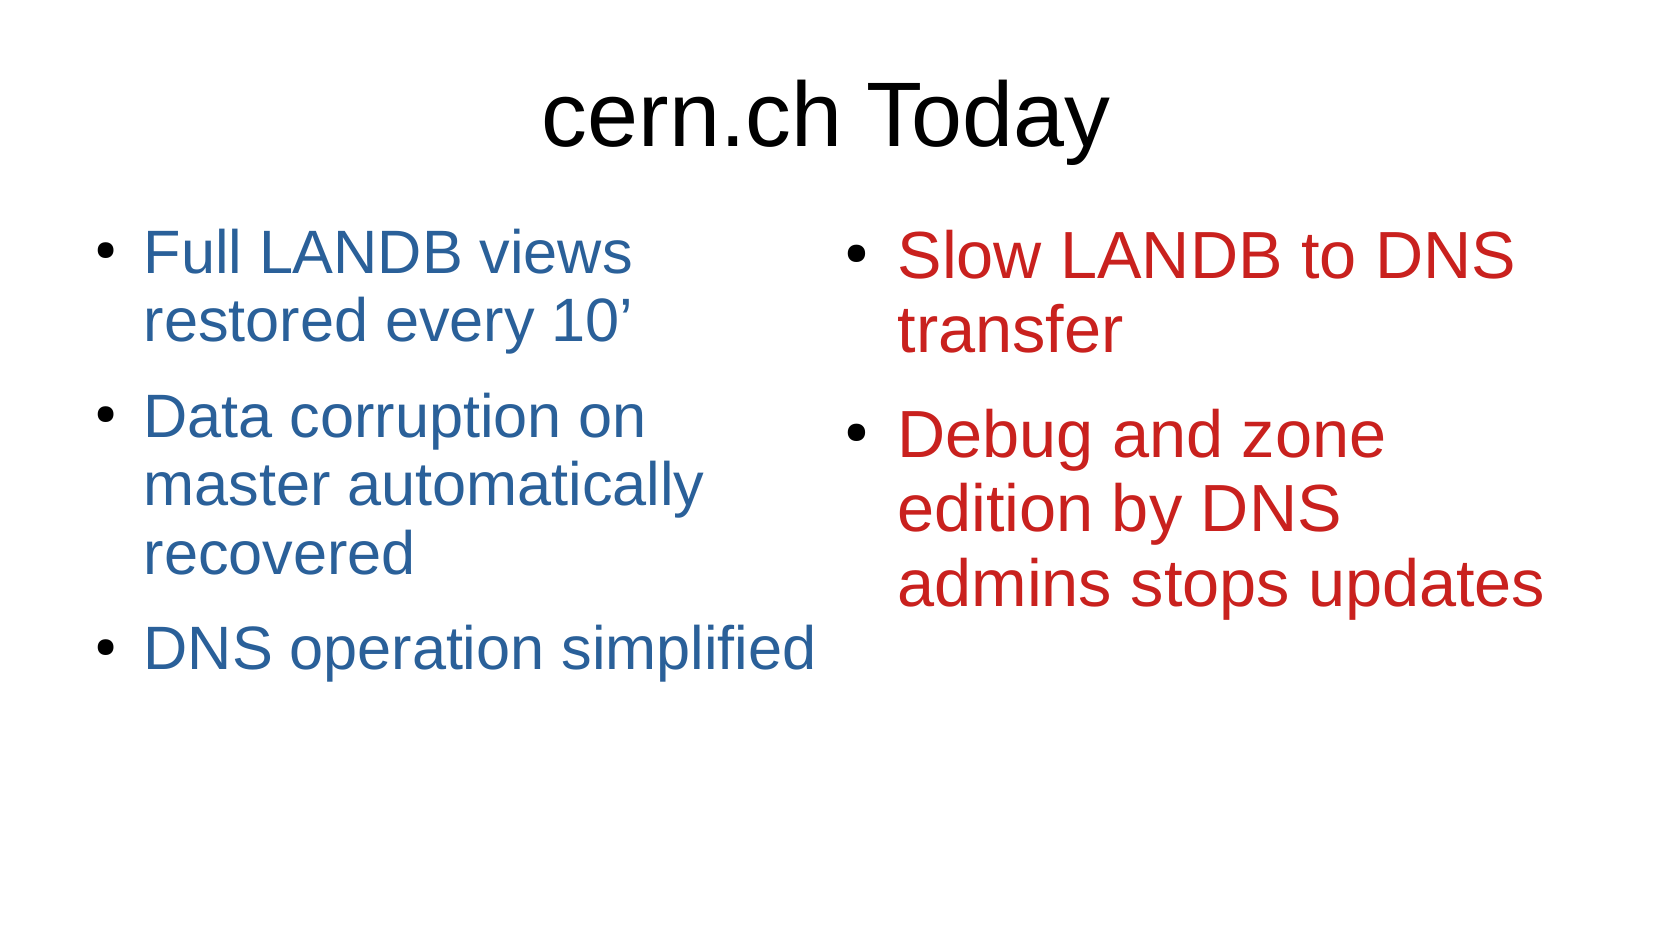

# cern.ch Today
Full LANDB views restored every 10’
Data corruption on master automatically recovered
DNS operation simplified
Slow LANDB to DNS transfer
Debug and zone edition by DNS admins stops updates